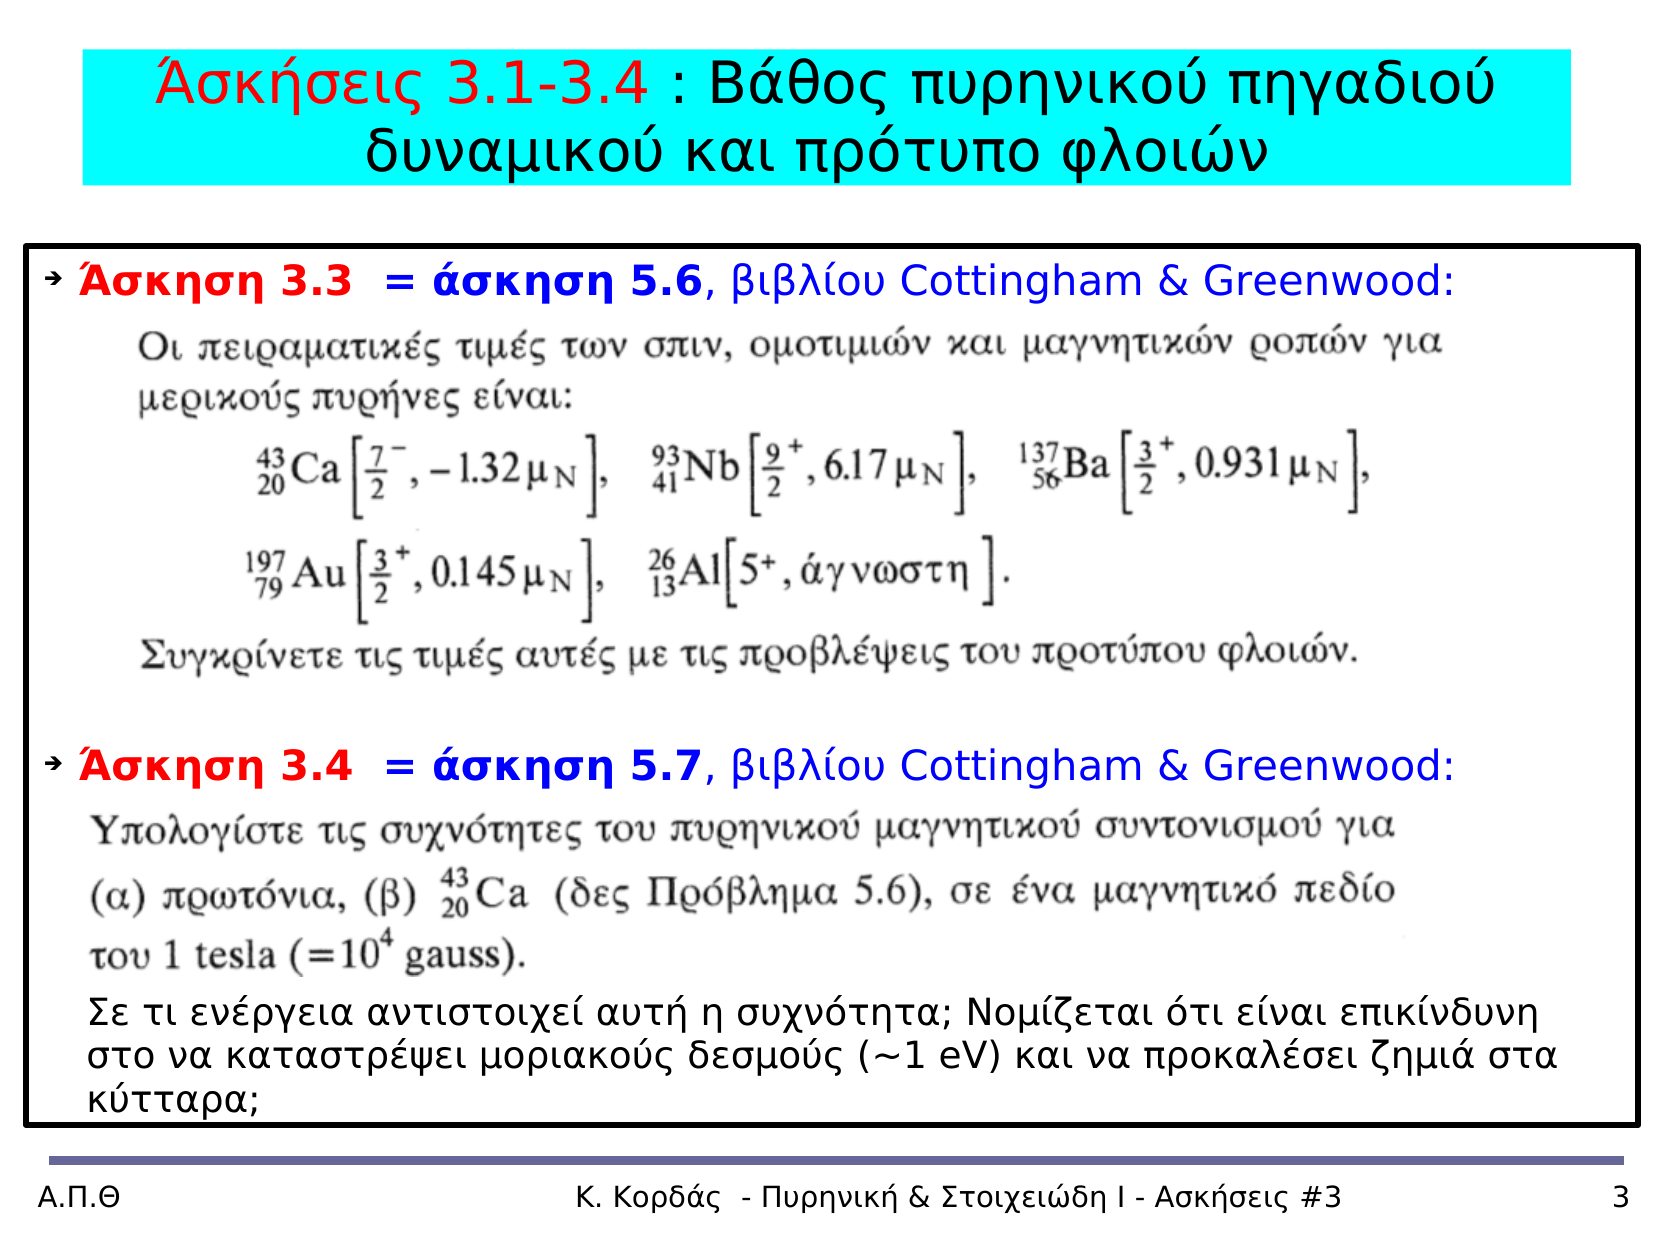

# Άσκήσεις 3.1-3.4 : Βάθος πυρηνικού πηγαδιού δυναμικού και πρότυπο φλοιών
 Άσκηση 3.3 = άσκηση 5.6, βιβλίου Cottingham & Greenwood:
 Άσκηση 3.4 = άσκηση 5.7, βιβλίου Cottingham & Greenwood:
Σε τι ενέργεια αντιστοιχεί αυτή η συχνότητα; Νομίζεται ότι είναι επικίνδυνη στο να καταστρέψει μοριακούς δεσμούς (~1 eV) και να προκαλέσει ζημιά στα κύτταρα;
Α.Π.Θ
Κ. Κορδάς - Πυρηνική & Στοιχειώδη Ι - Ασκήσεις #3
3